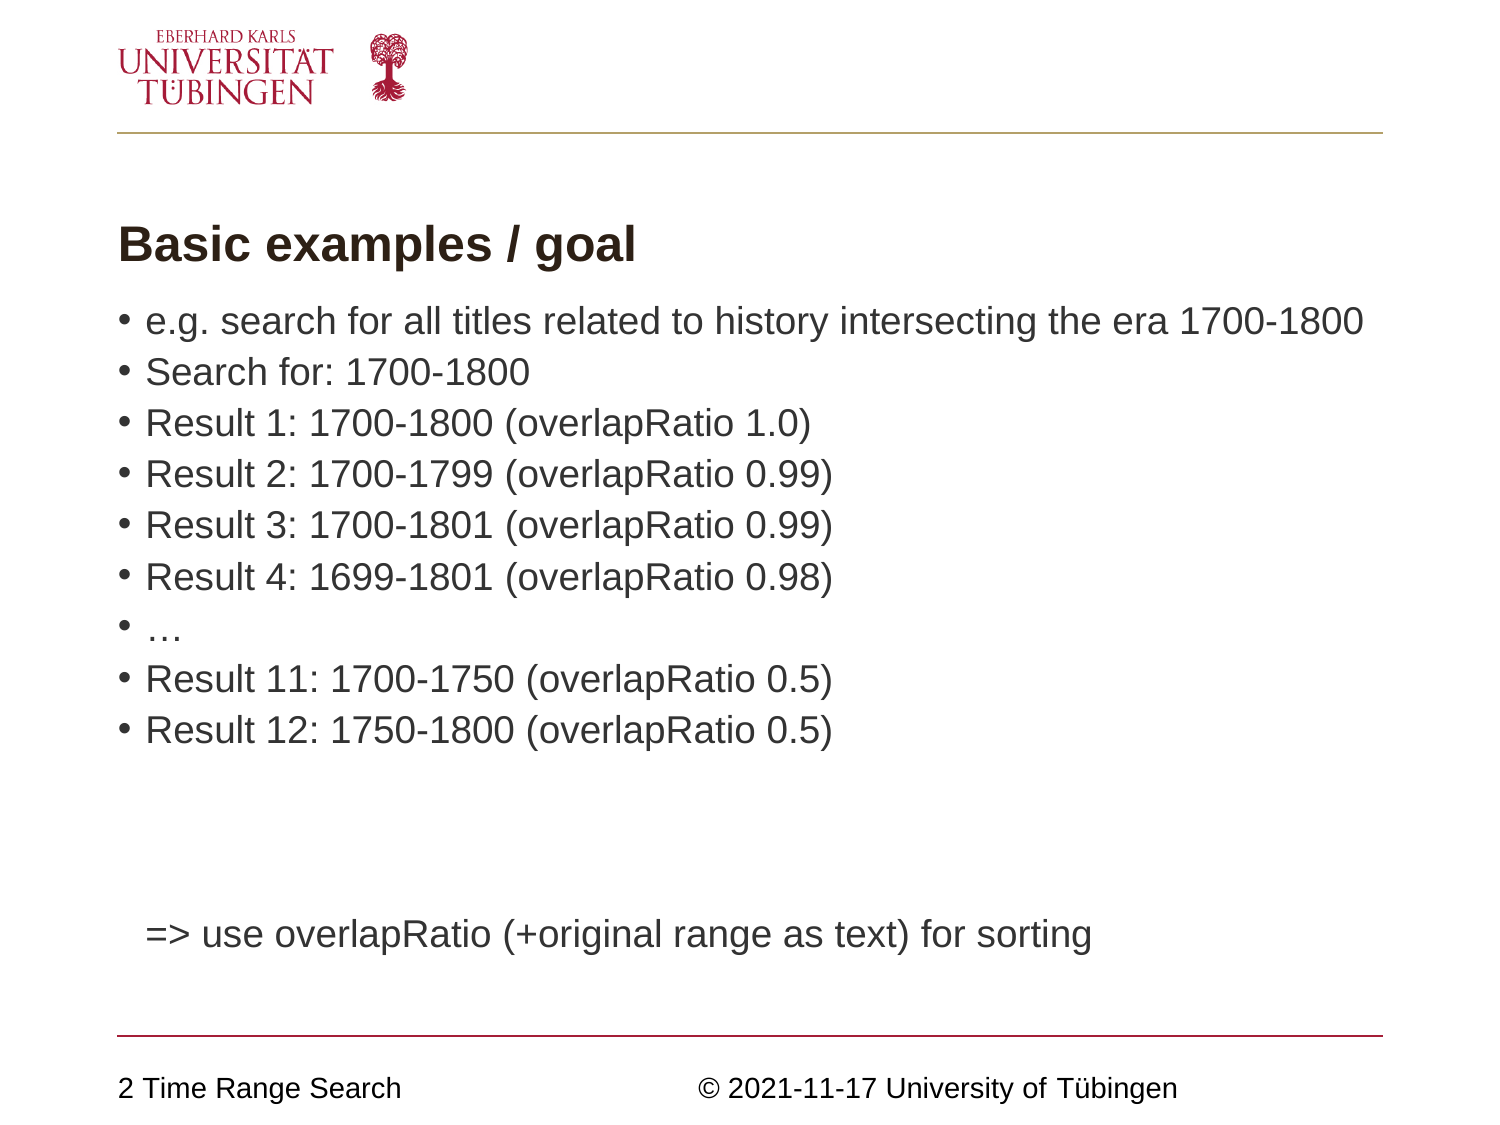

# Basic examples / goal
e.g. search for all titles related to history intersecting the era 1700-1800
Search for: 1700-1800
Result 1: 1700-1800 (overlapRatio 1.0)
Result 2: 1700-1799 (overlapRatio 0.99)
Result 3: 1700-1801 (overlapRatio 0.99)
Result 4: 1699-1801 (overlapRatio 0.98)
…
Result 11: 1700-1750 (overlapRatio 0.5)
Result 12: 1750-1800 (overlapRatio 0.5)
=> use overlapRatio (+original range as text) for sorting
2